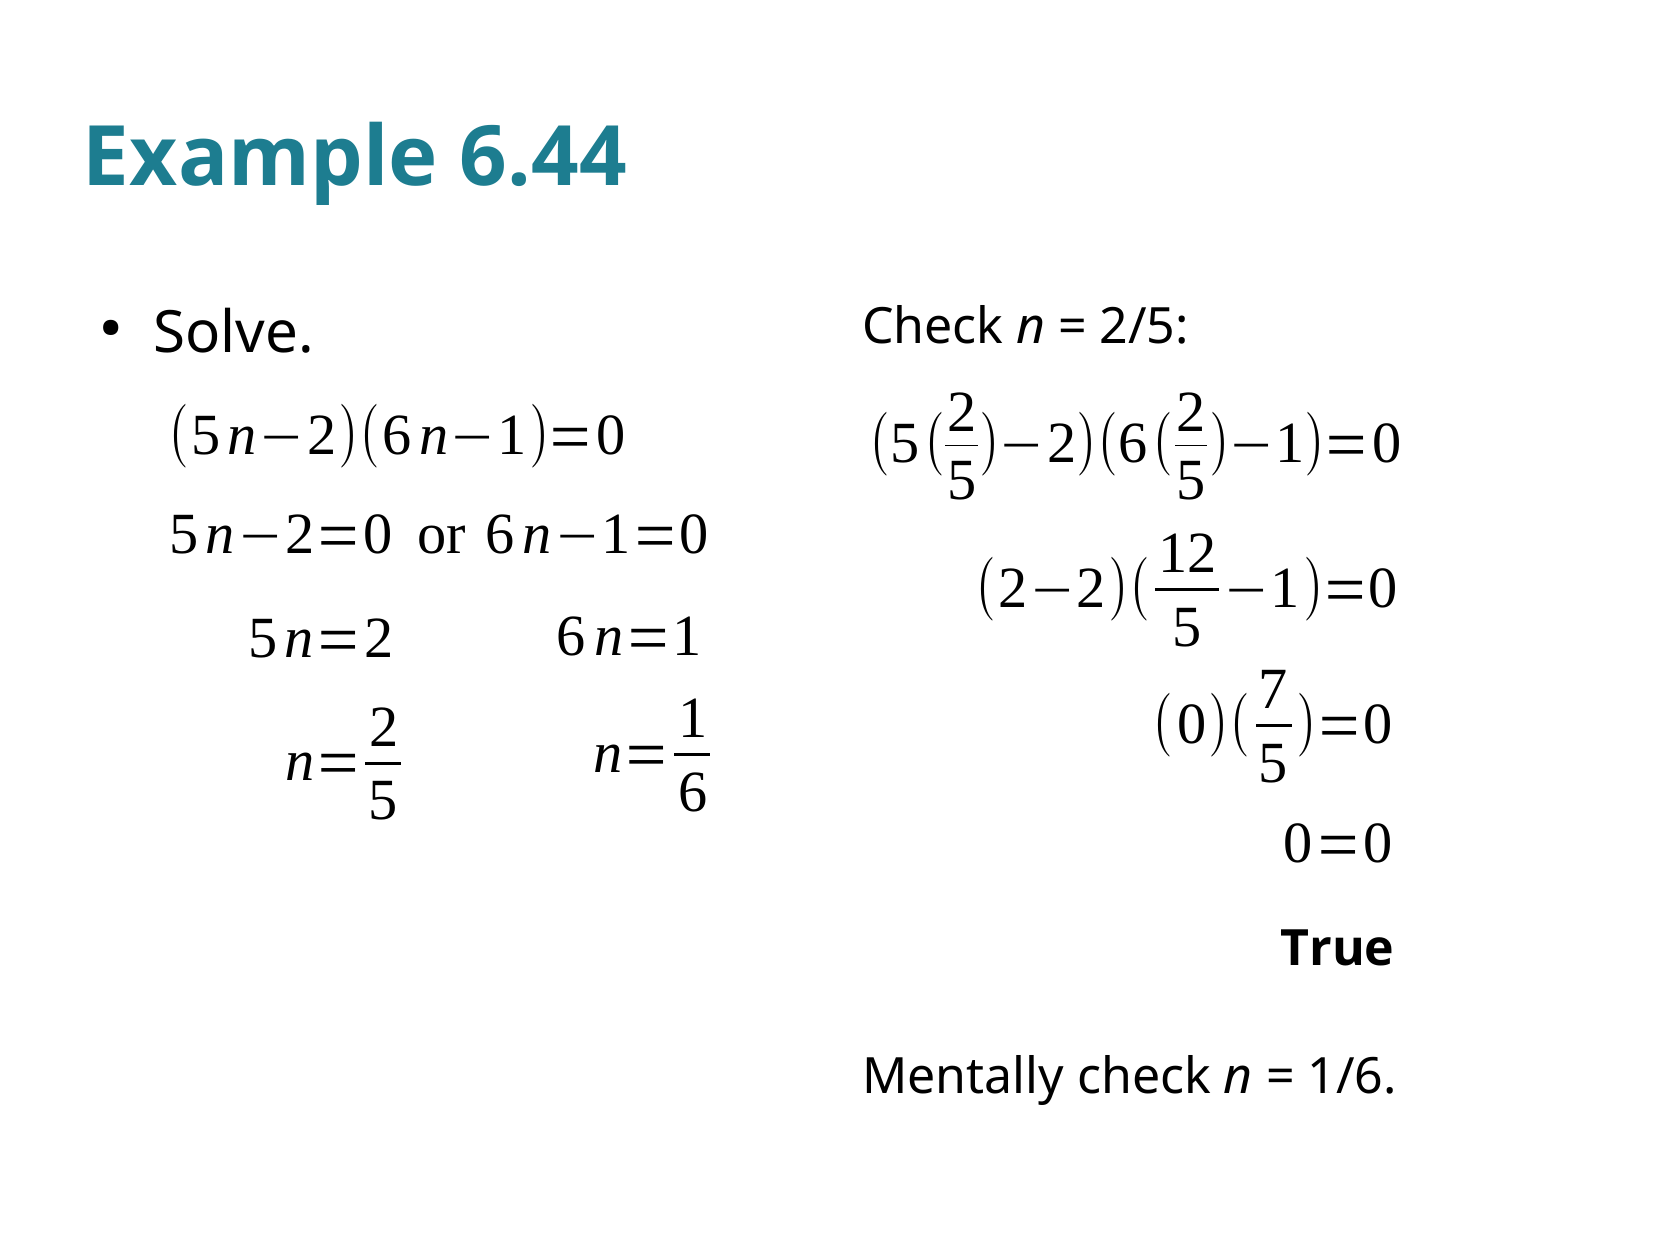

# Example 6.44
Solve.
Check n = 2/5:
True
Mentally check n = 1/6.